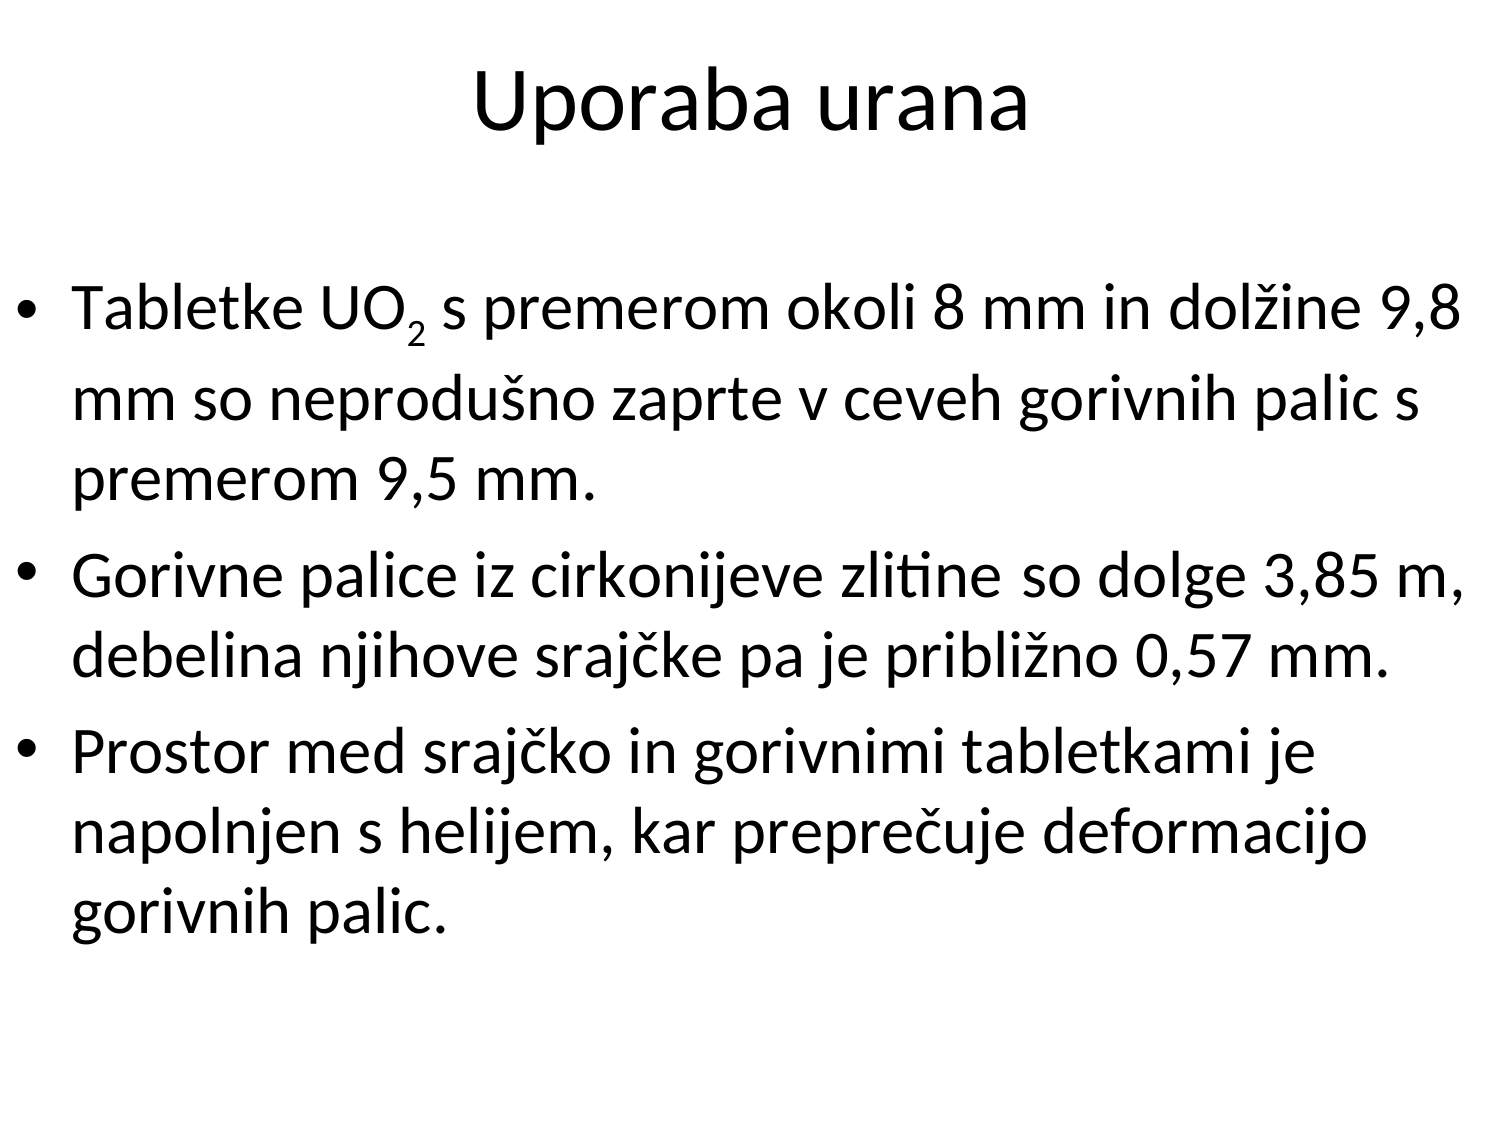

Uporaba urana
Tabletke UO2 s premerom okoli 8 mm in dolžine 9,8 mm so neprodušno zaprte v ceveh gorivnih palic s premerom 9,5 mm.
Gorivne palice iz cirkonijeve zlitine so dolge 3,85 m, debelina njihove srajčke pa je približno 0,57 mm.
Prostor med srajčko in gorivnimi tabletkami je napolnjen s helijem, kar preprečuje deformacijo gorivnih palic.